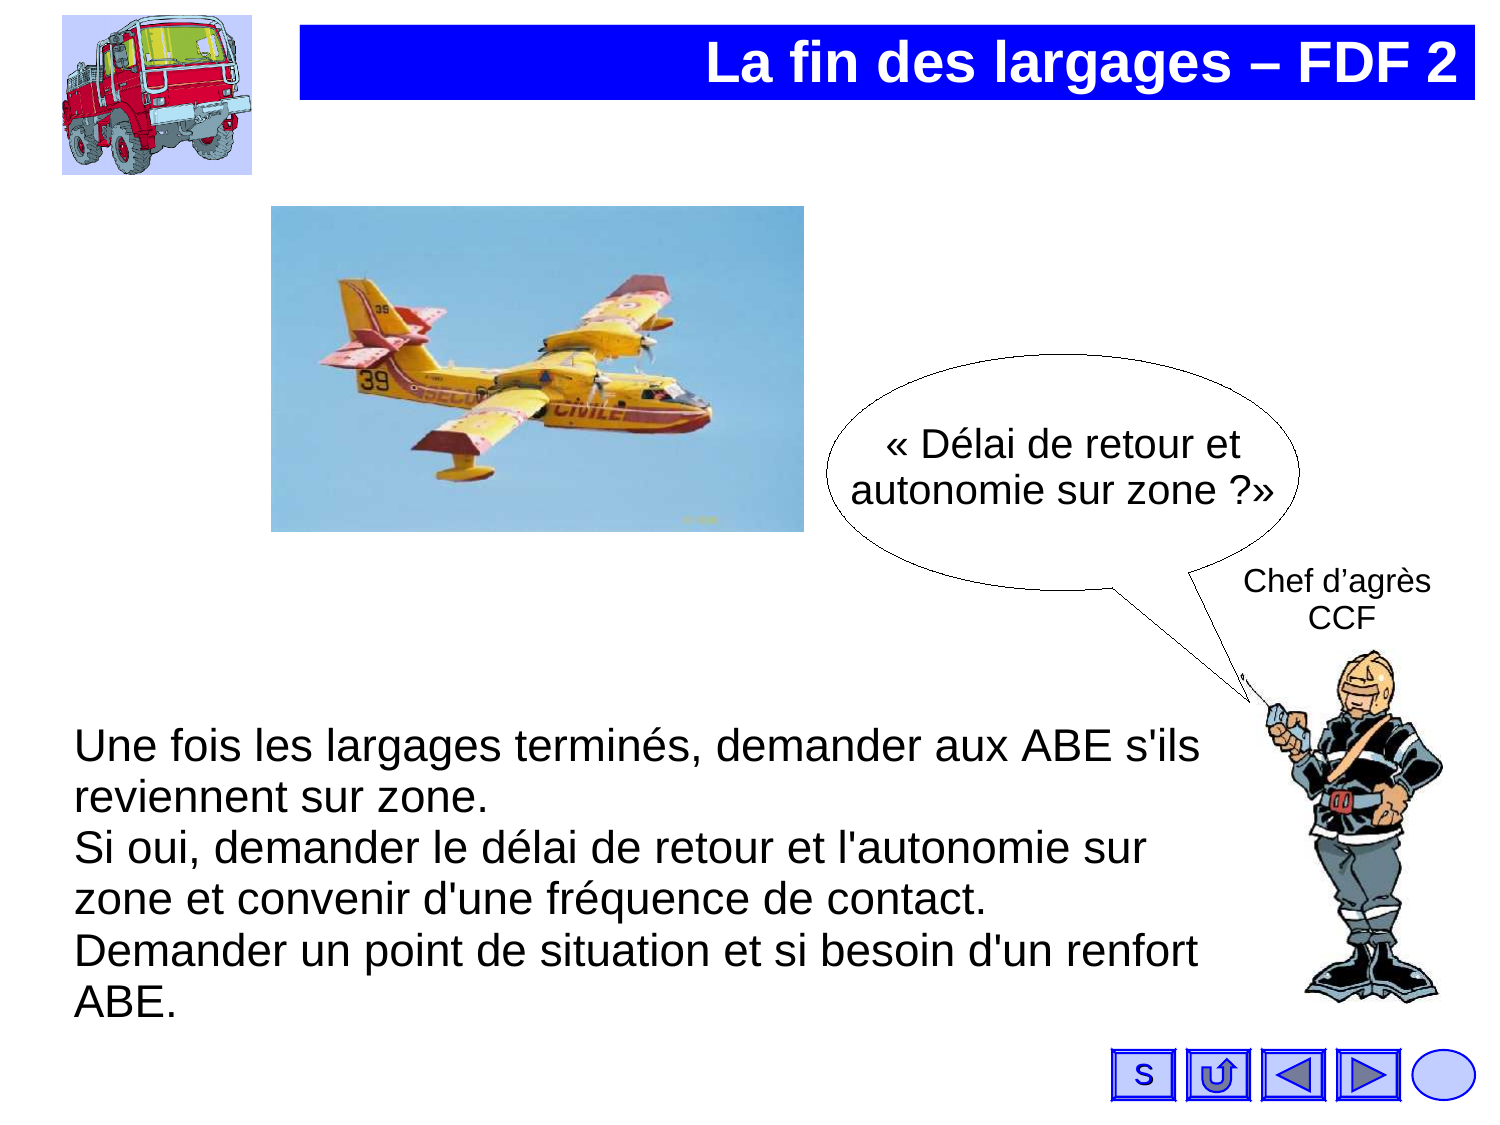

La fin des largages – FDF 2
« Délai de retour et autonomie sur zone ?»
Chef d’agrès
 CCF
Une fois les largages terminés, demander aux ABE s'ils reviennent sur zone.
Si oui, demander le délai de retour et l'autonomie sur zone et convenir d'une fréquence de contact.
Demander un point de situation et si besoin d'un renfort ABE.